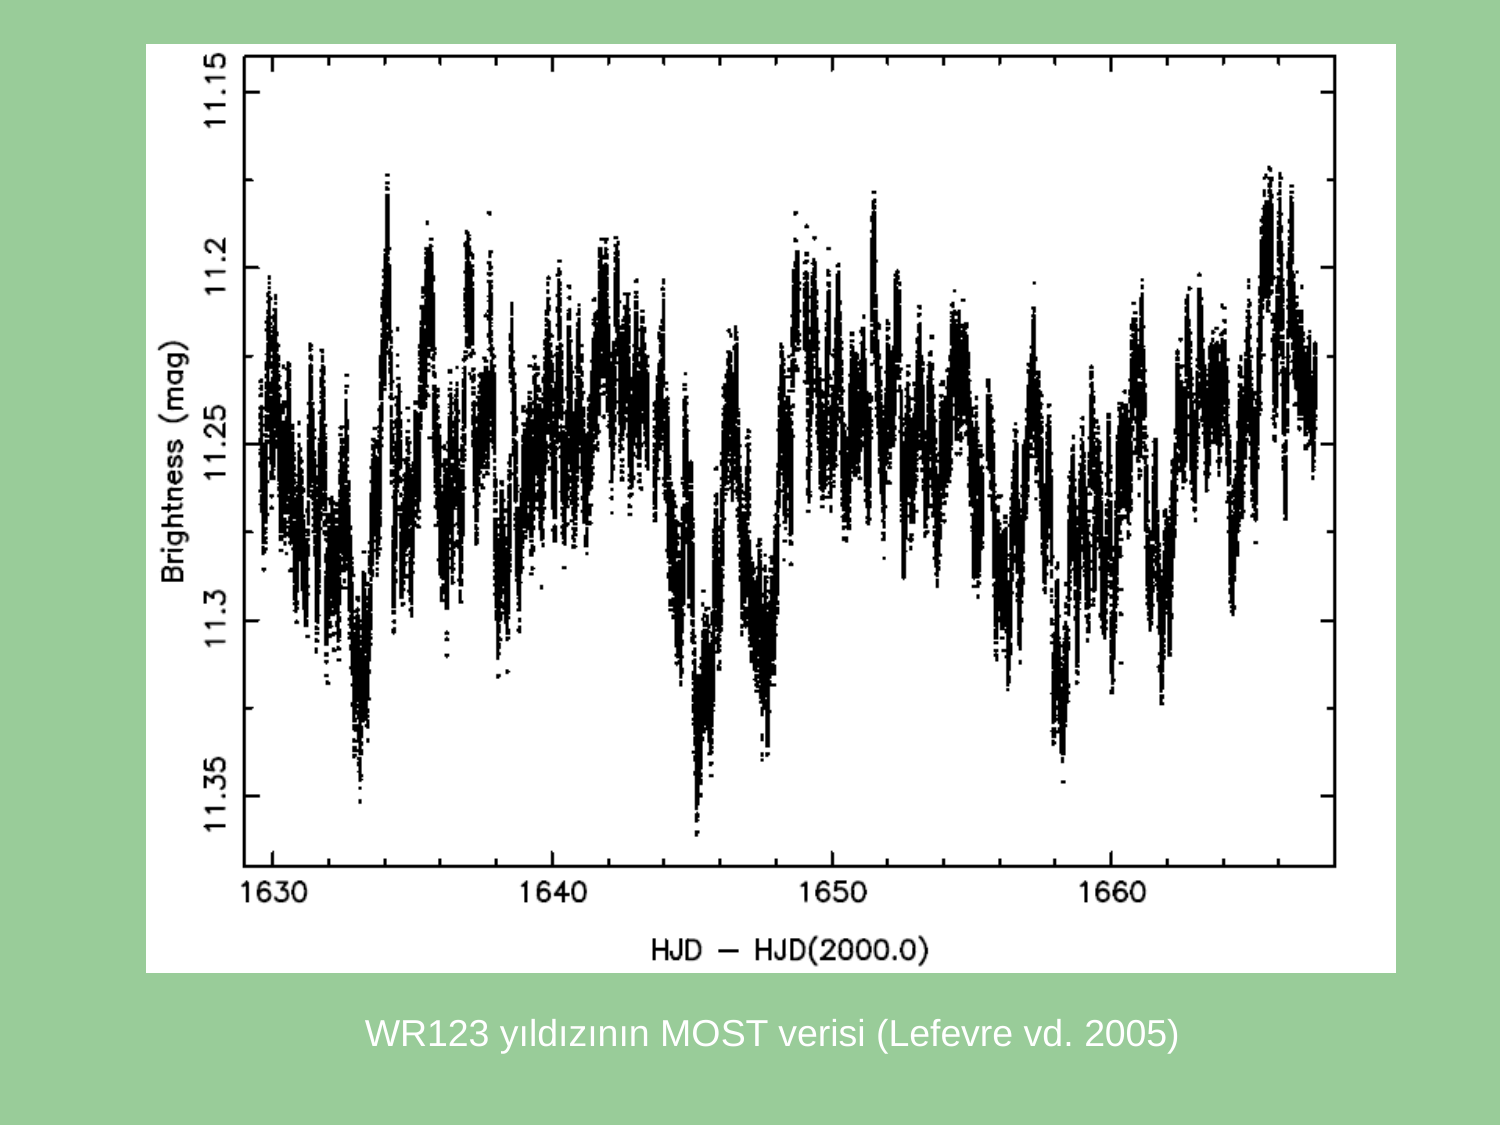

WR123 yıldızının MOST verisi (Lefevre vd. 2005)